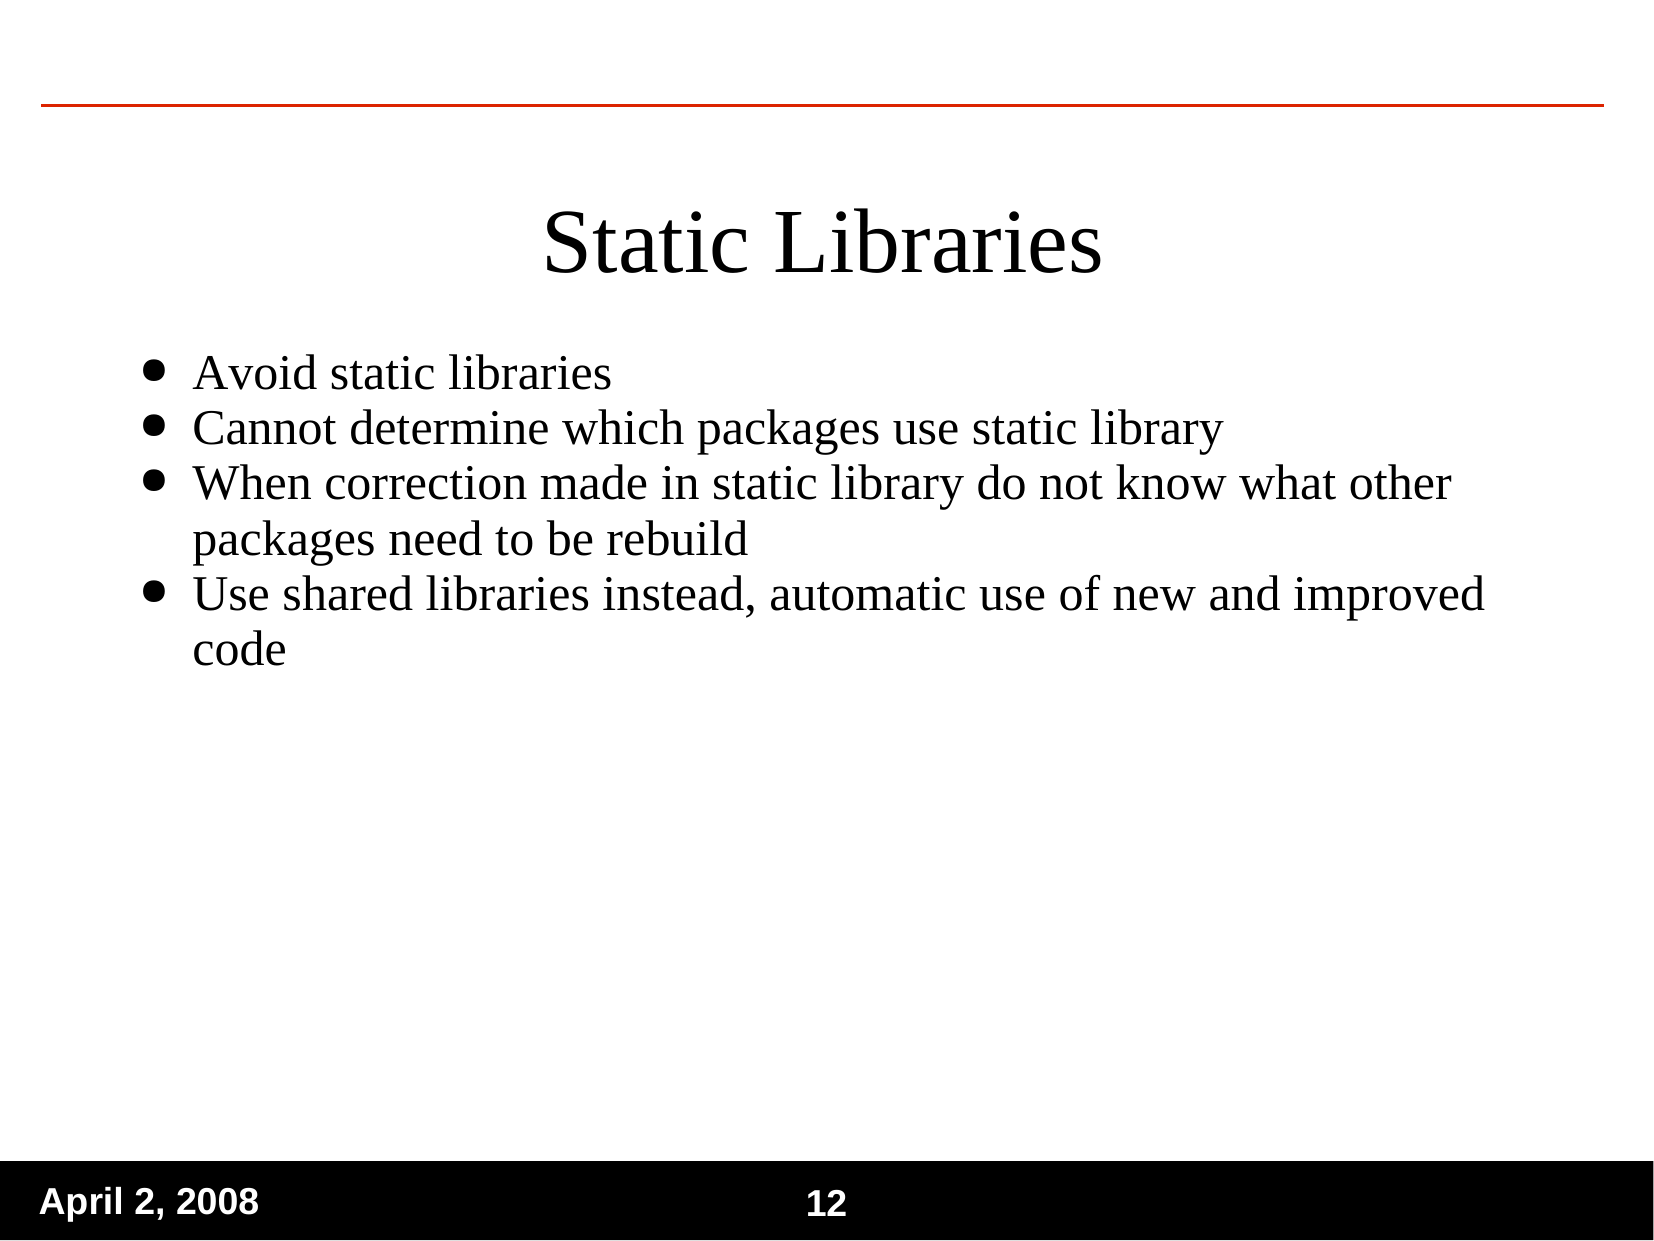

# Static Libraries
Avoid static libraries
Cannot determine which packages use static library
When correction made in static library do not know what other packages need to be rebuild
Use shared libraries instead, automatic use of new and improved code